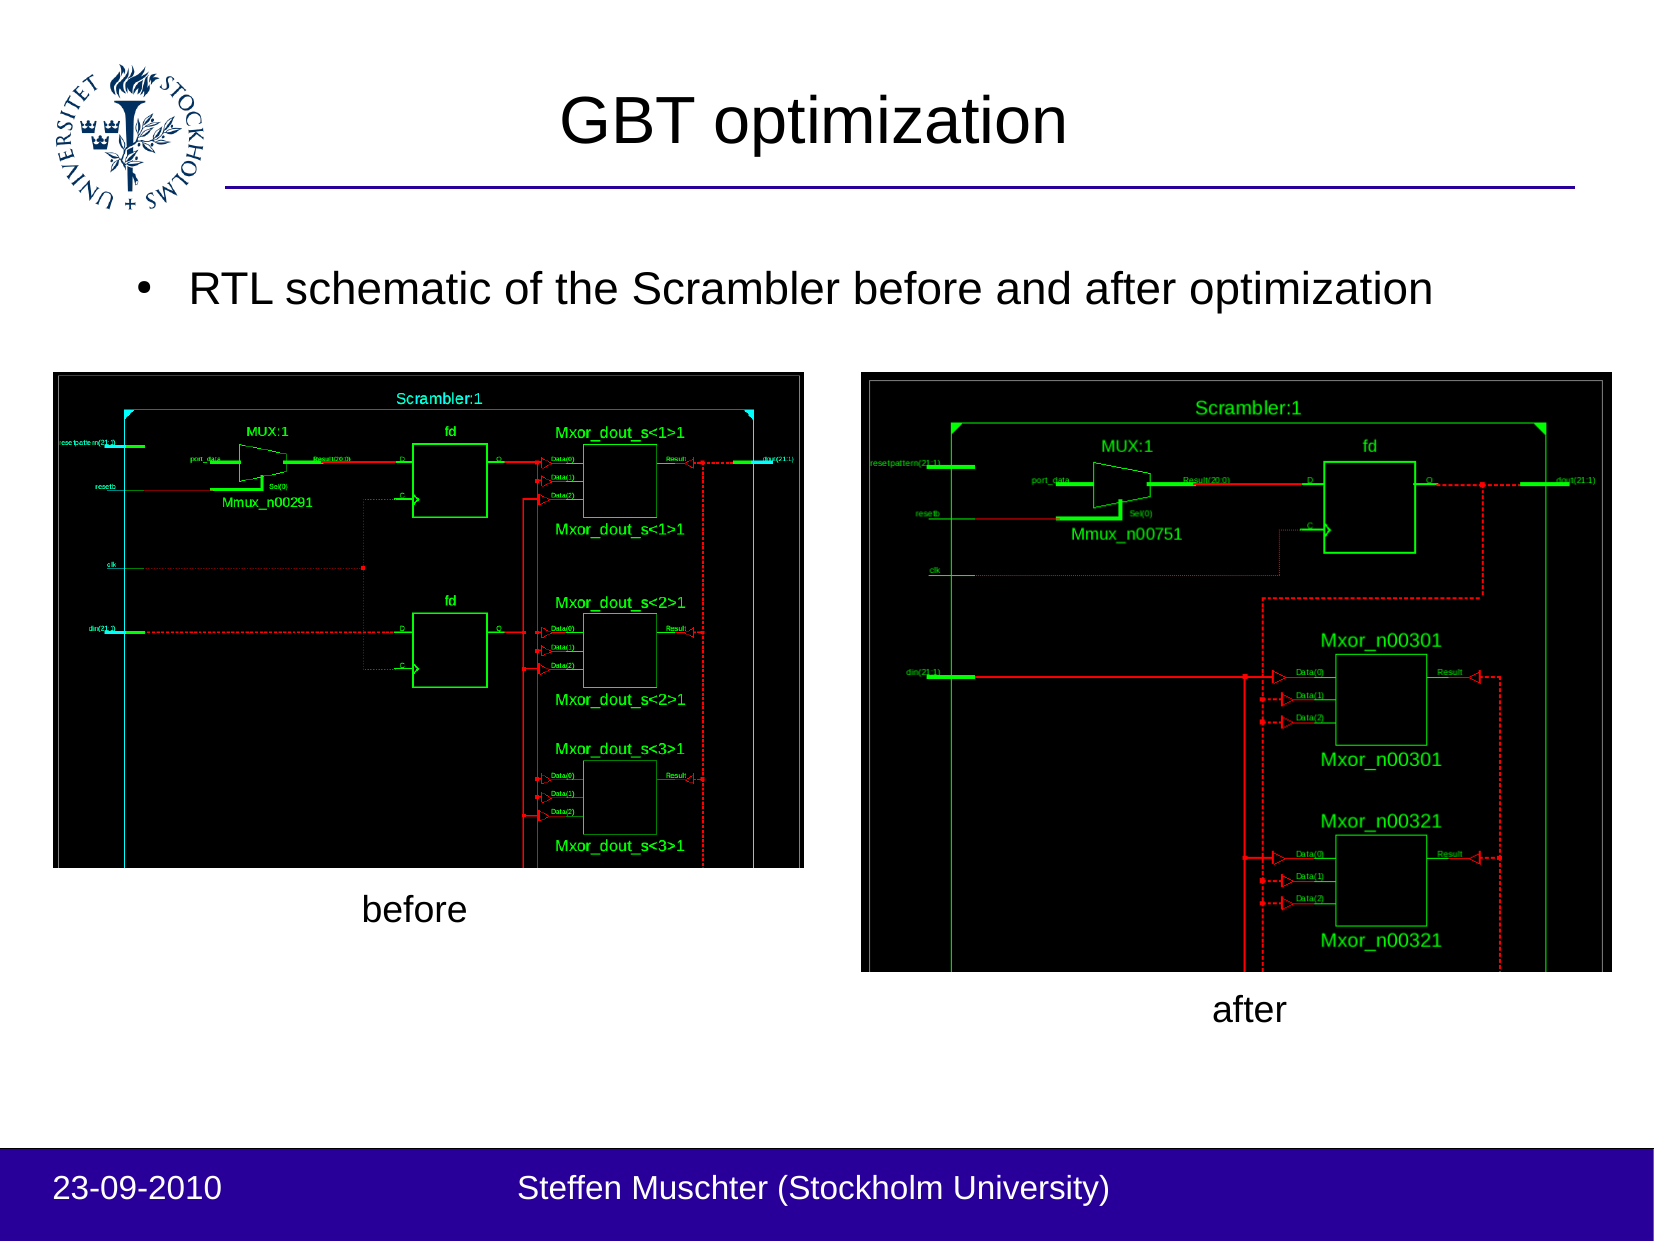

GBT optimization
RTL schematic of the Scrambler before and after optimization
before
after